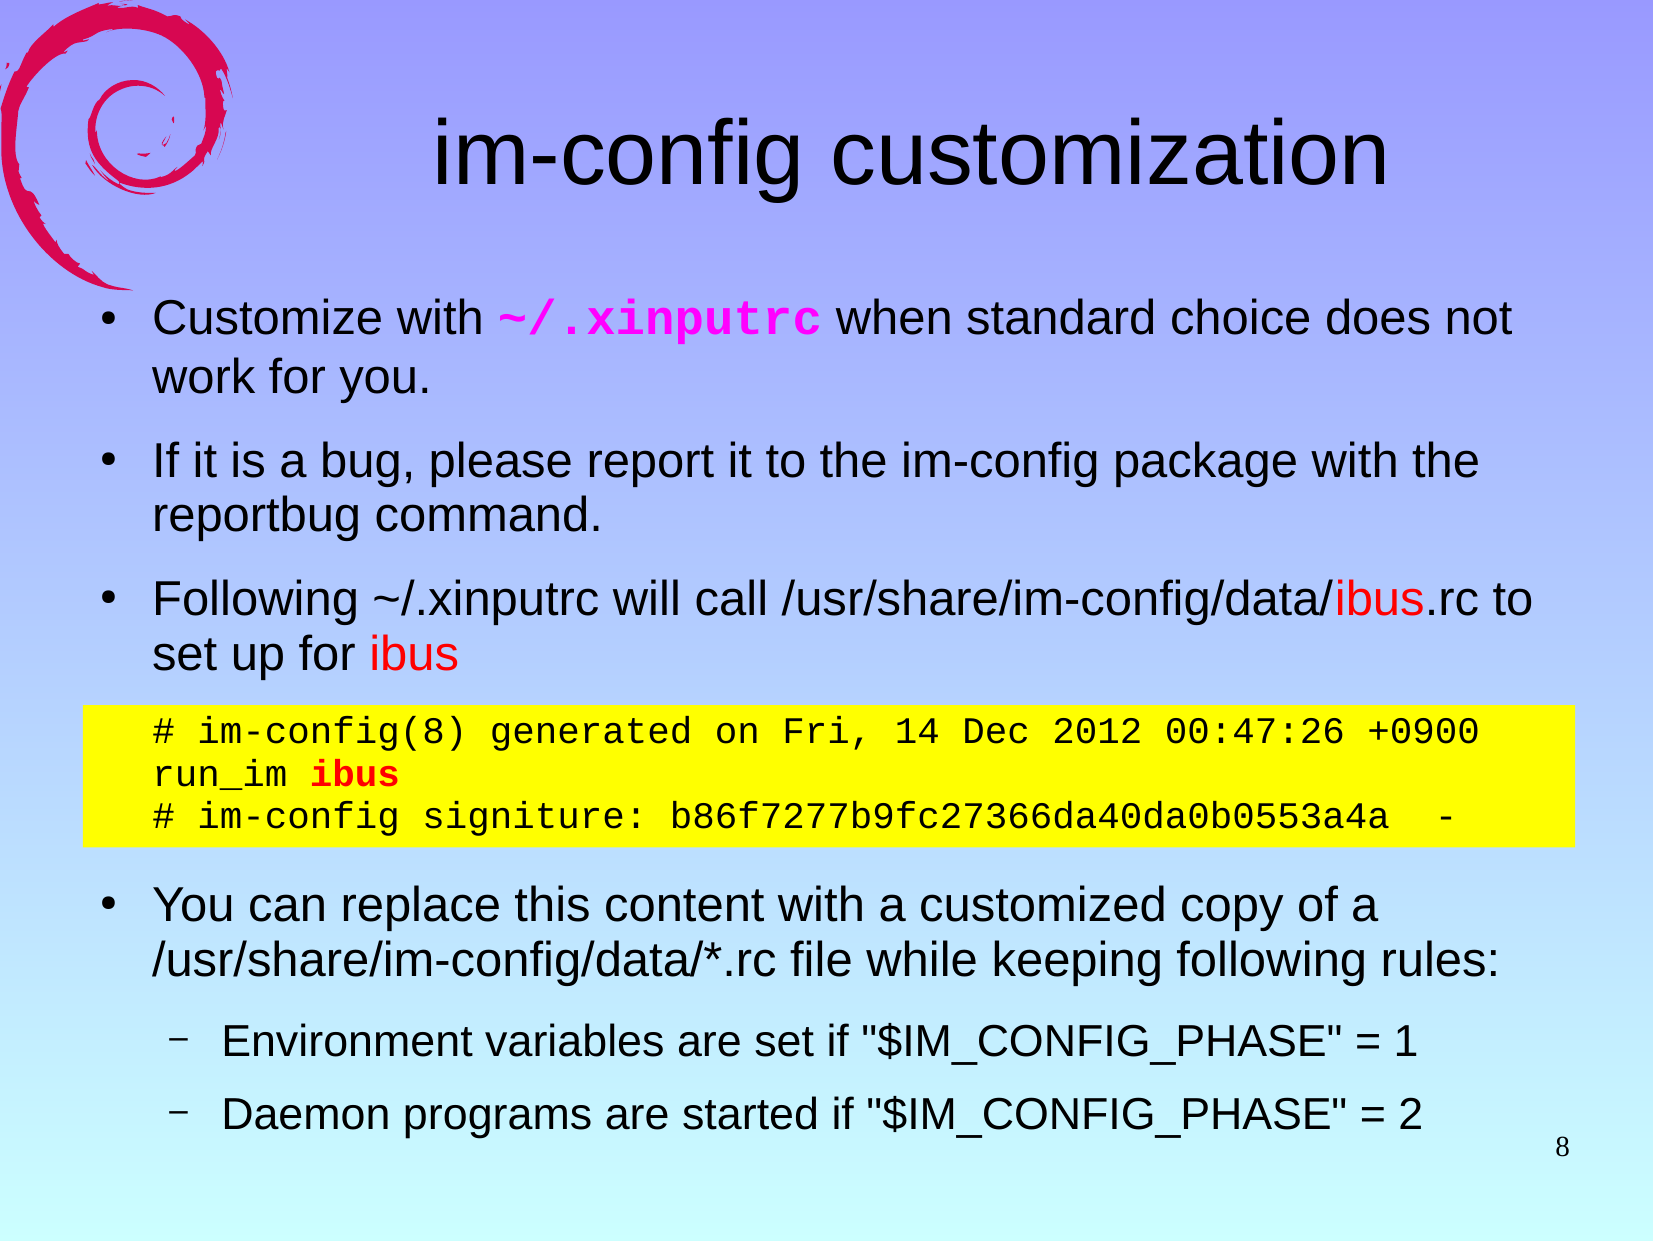

# im-config customization
Customize with ~/.xinputrc when standard choice does not work for you.
If it is a bug, please report it to the im-config package with the reportbug command.
Following ~/.xinputrc will call /usr/share/im-config/data/ibus.rc to set up for ibus
You can replace this content with a customized copy of a /usr/share/im-config/data/*.rc file while keeping following rules:
Environment variables are set if "$IM_CONFIG_PHASE" = 1
Daemon programs are started if "$IM_CONFIG_PHASE" = 2
# im-config(8) generated on Fri, 14 Dec 2012 00:47:26 +0900
run_im ibus
# im-config signiture: b86f7277b9fc27366da40da0b0553a4a -
8